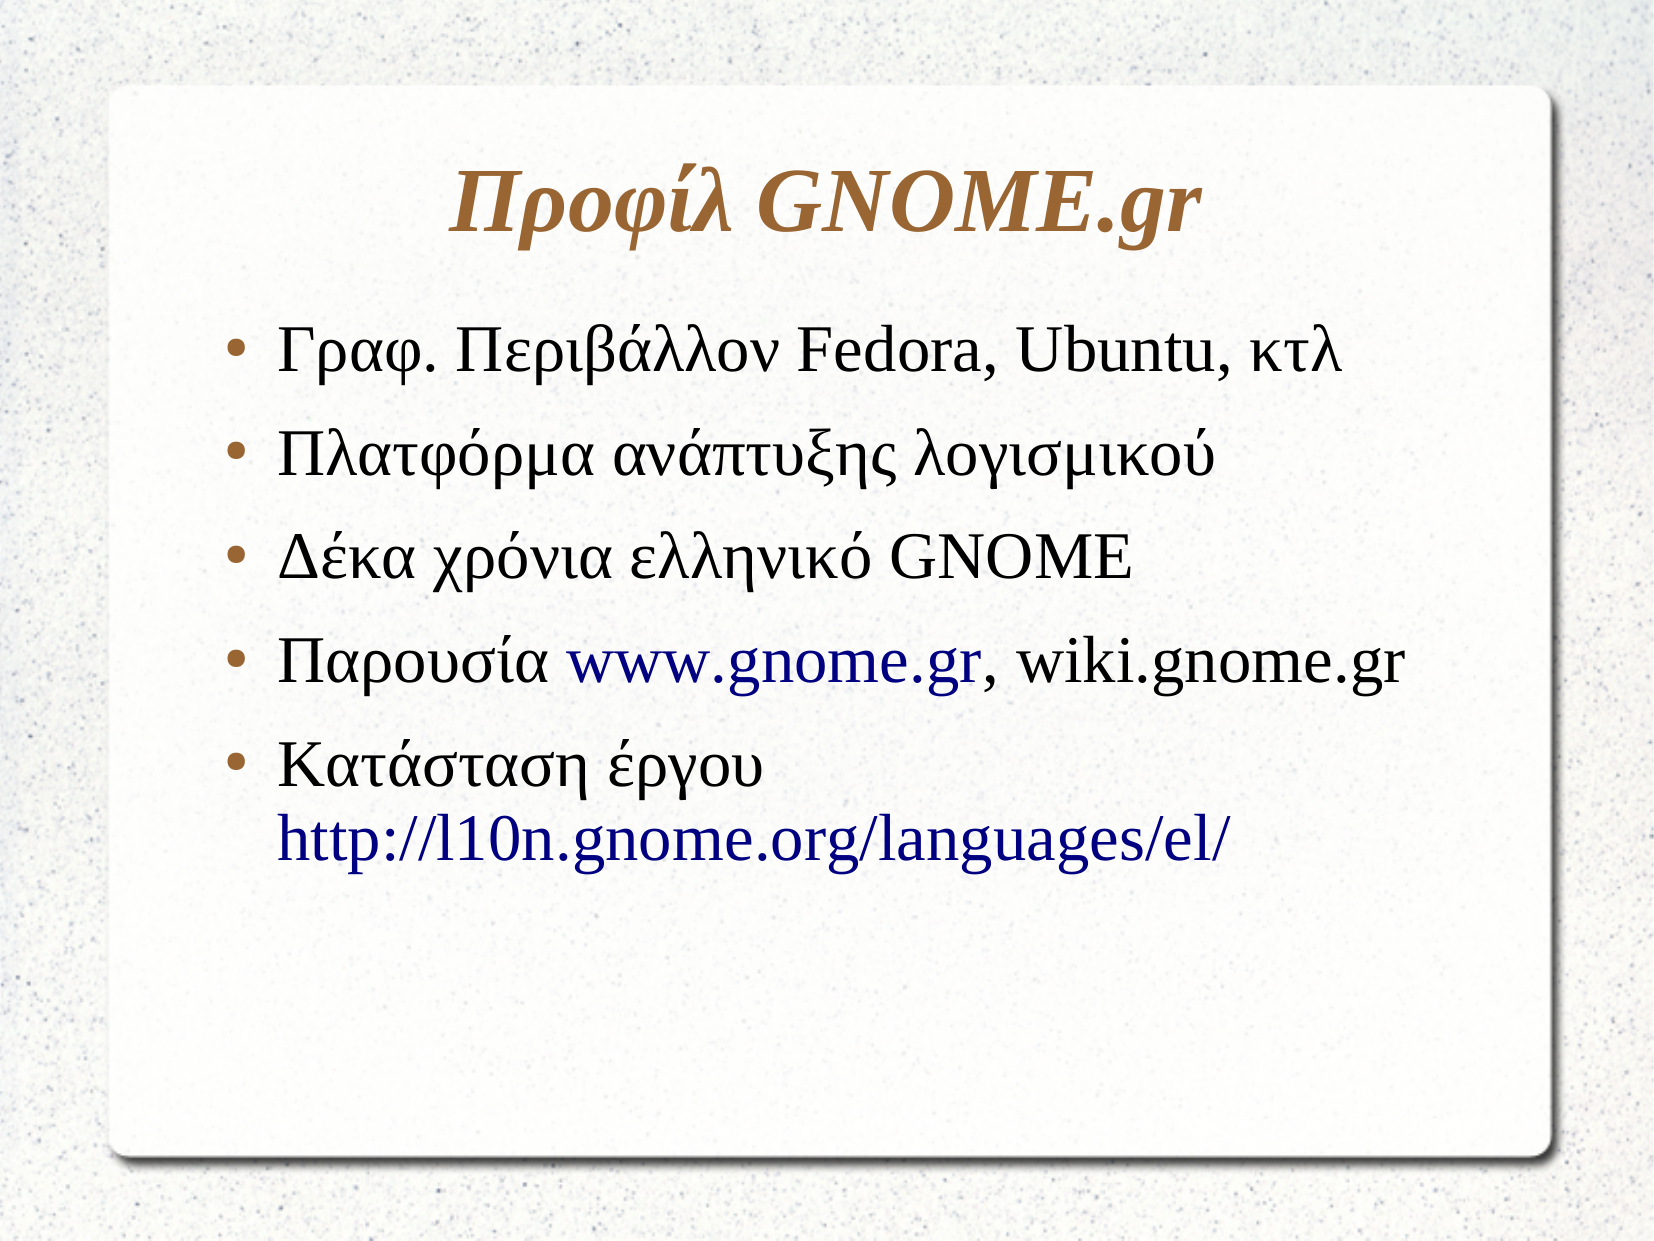

# Προφίλ GNOME.gr
Γραφ. Περιβάλλον Fedora, Ubuntu, κτλ
Πλατφόρμα ανάπτυξης λογισμικού
Δέκα χρόνια ελληνικό GNOME
Παρουσία www.gnome.gr, wiki.gnome.gr
Κατάσταση έργου http://l10n.gnome.org/languages/el/